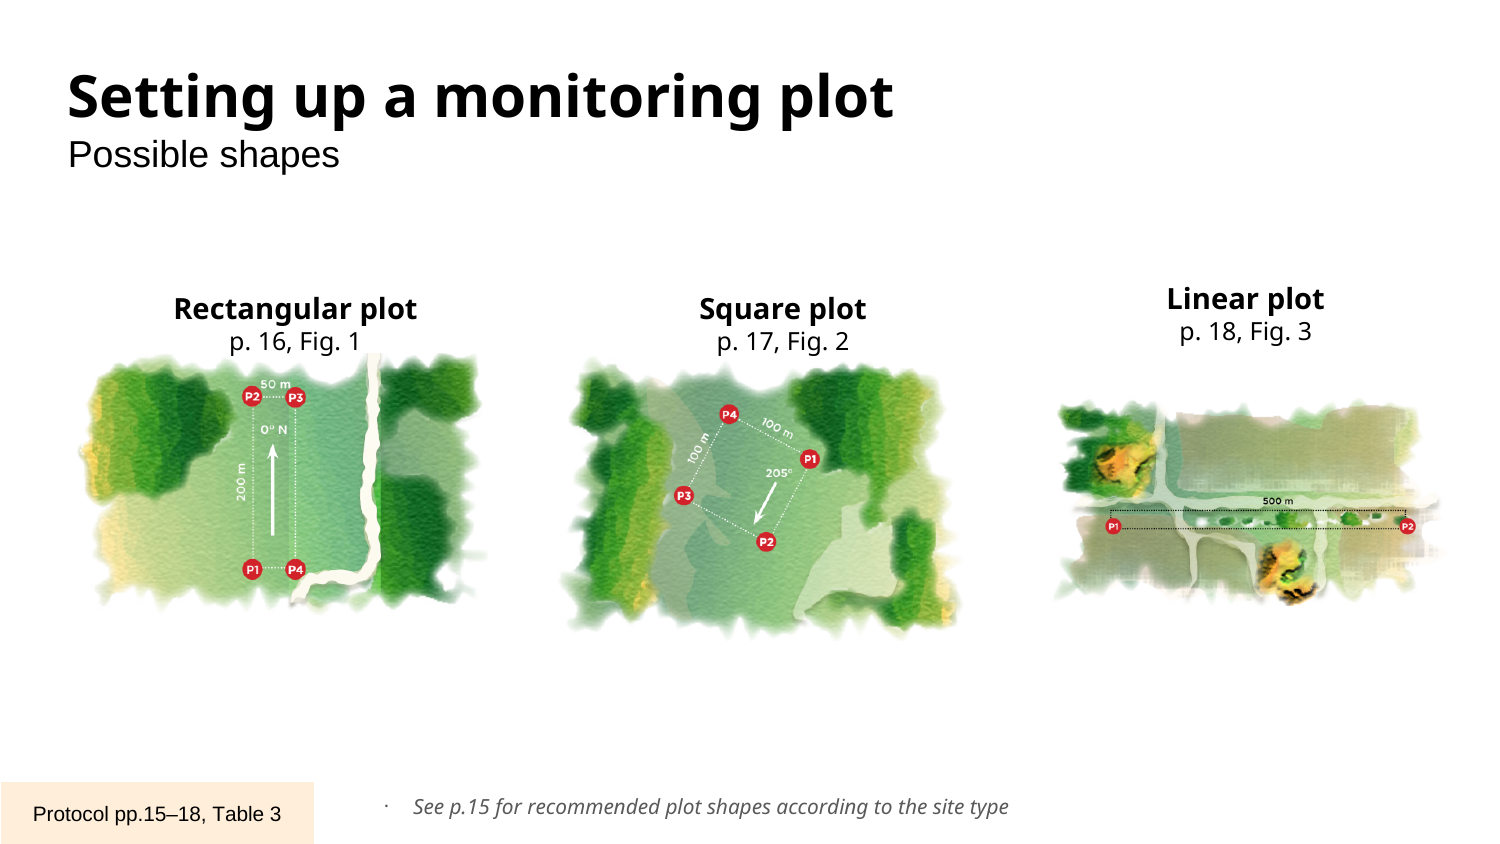

Setting up a monitoring plot
Possible shapes
Linear plot
p. 18, Fig. 3
Rectangular plot
p. 16, Fig. 1
Square plot
p. 17, Fig. 2
# See p.15 for recommended plot shapes according to the site type
Protocol pp.15–18, Table 3